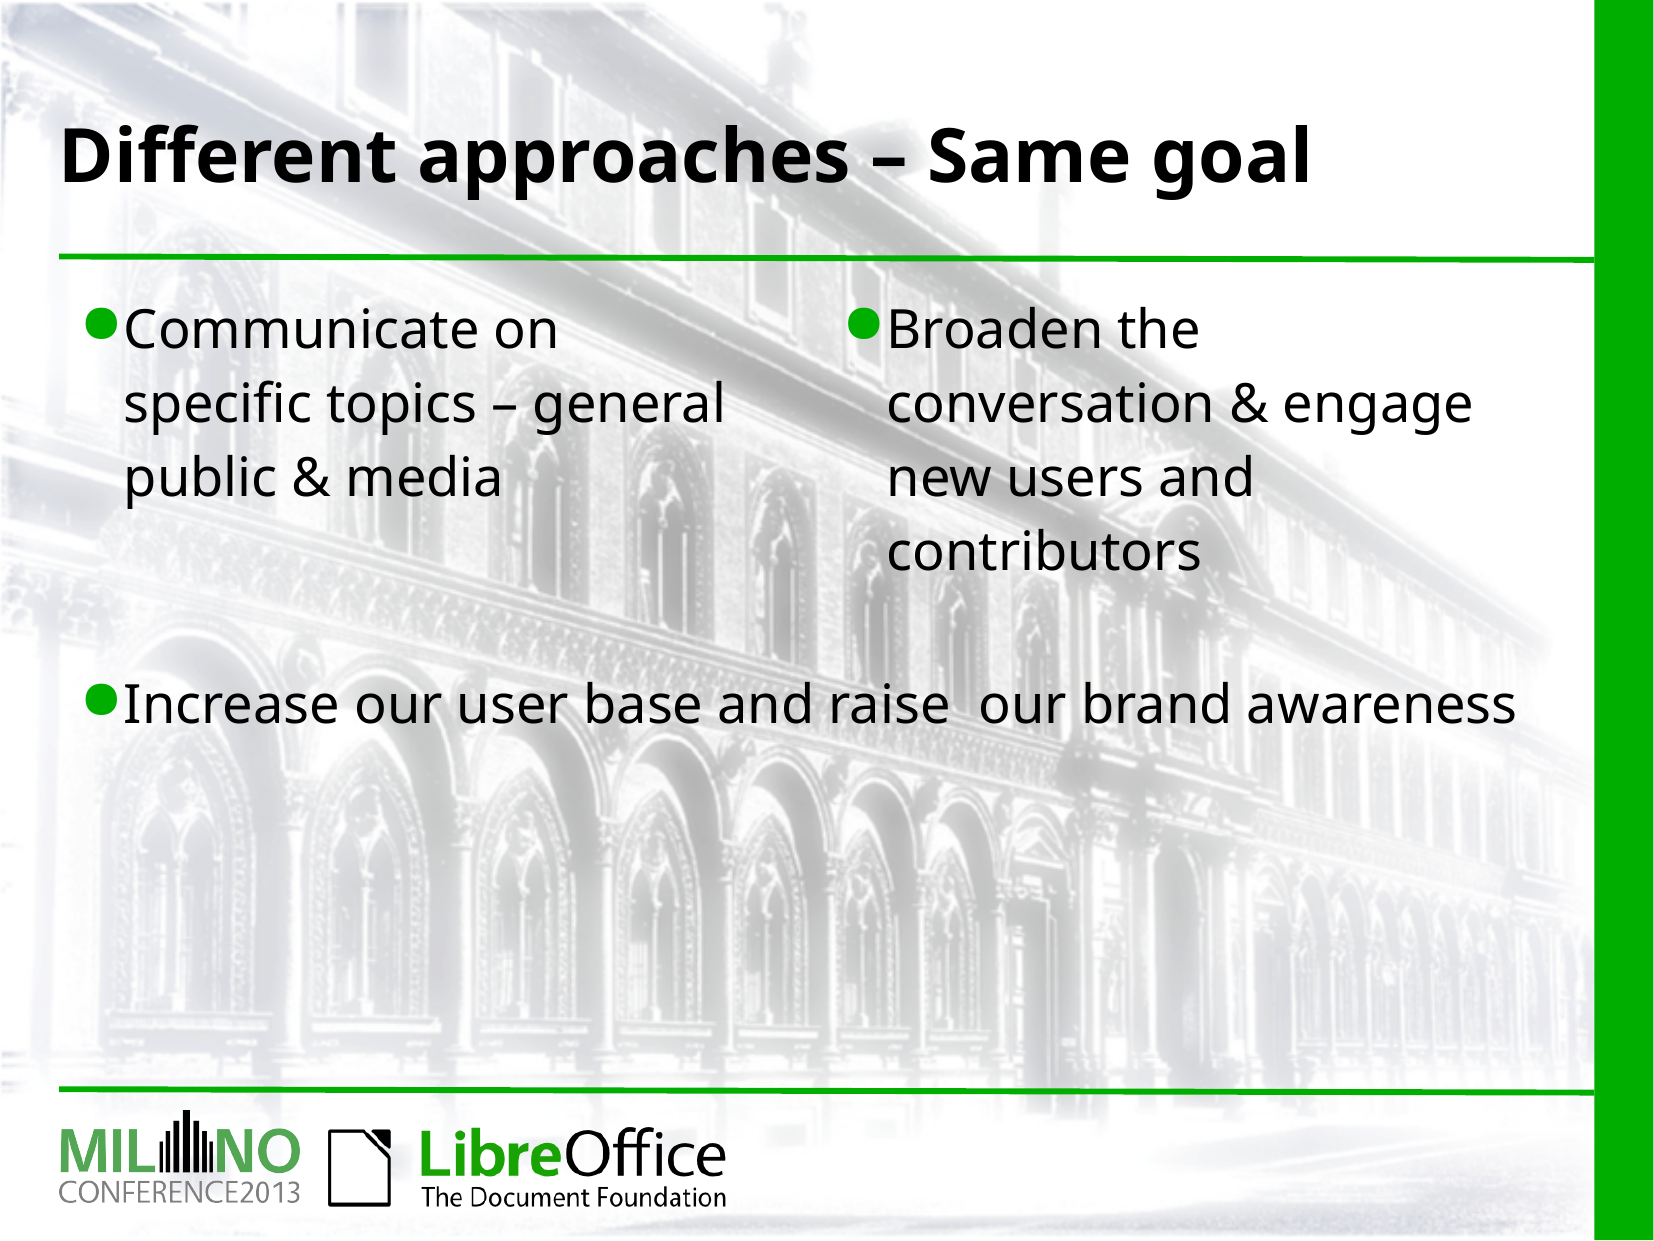

# Different approaches – Same goal
Communicate on specific topics – general public & media
Broaden the conversation & engage new users and contributors
Increase our user base and raise our brand awareness